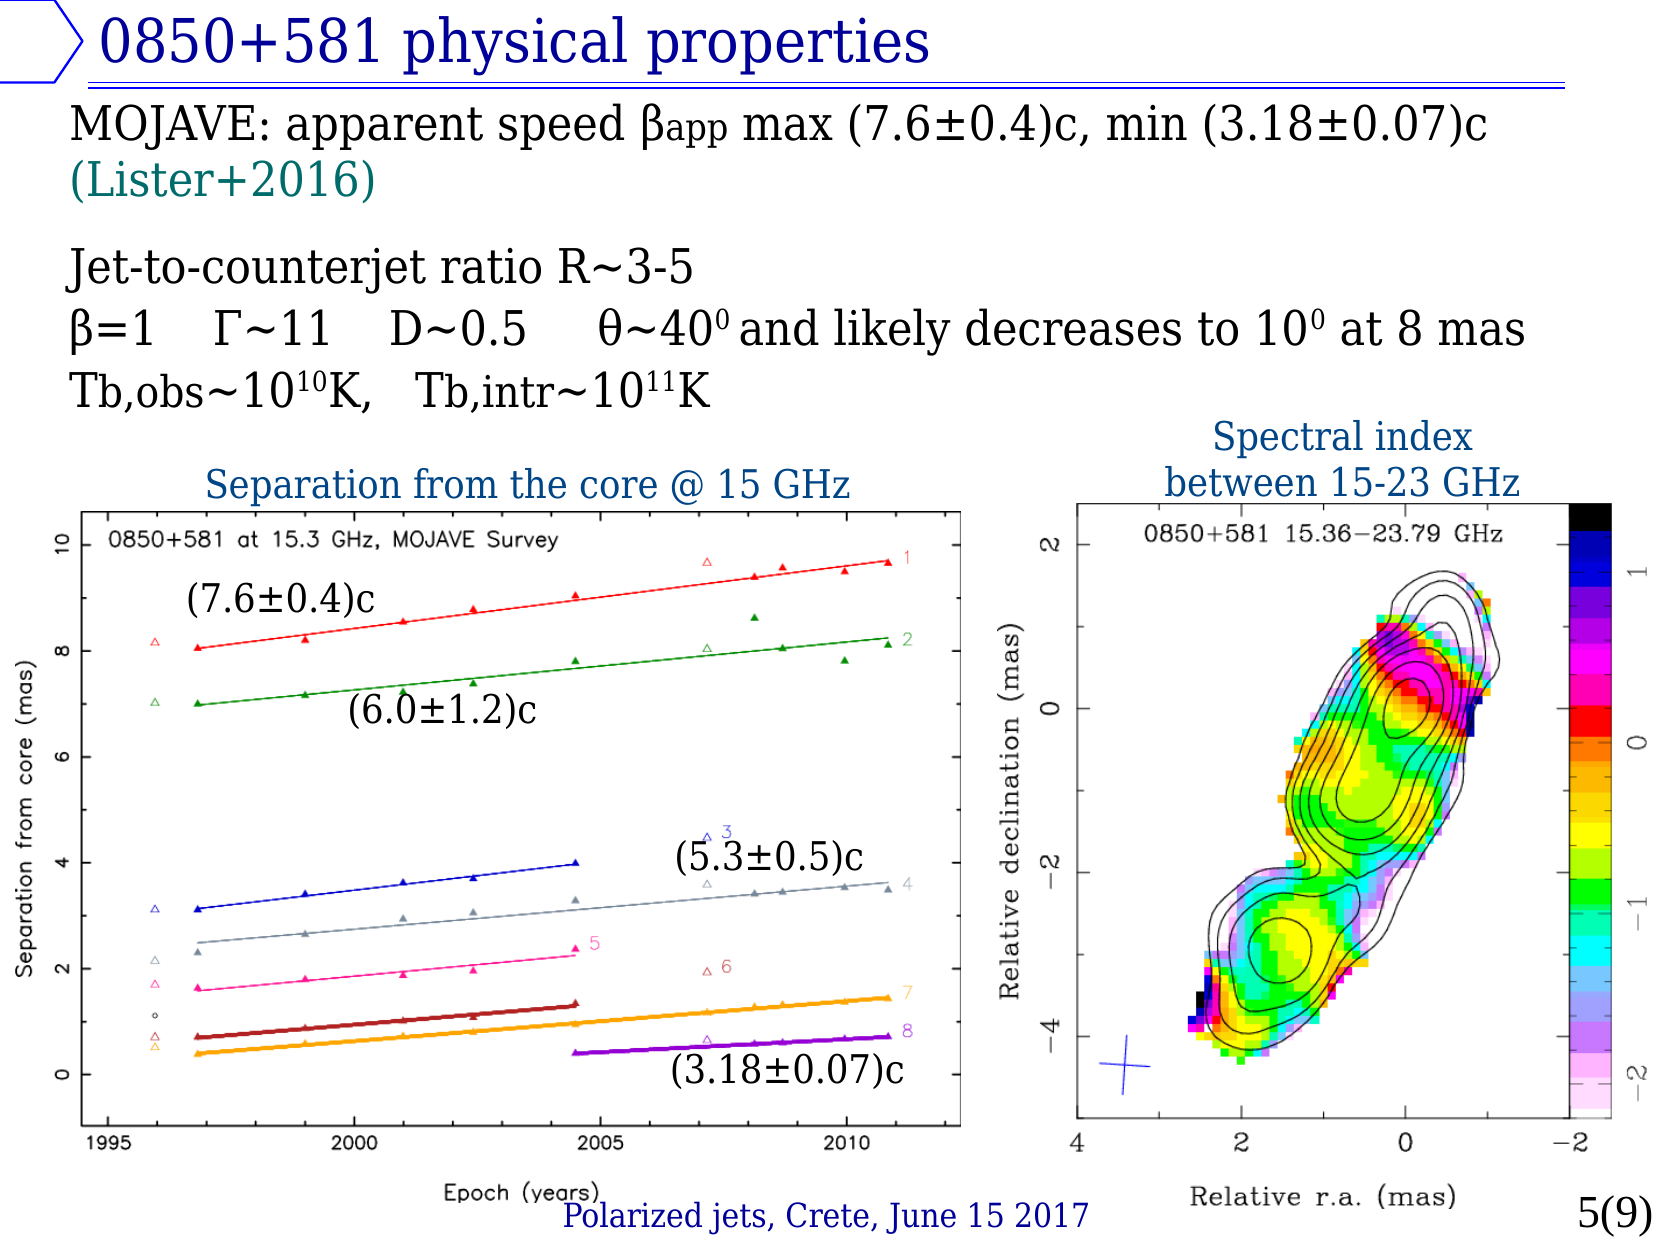

0850+581 physical properties
MOJAVE: apparent speed βapp max (7.6±0.4)c, min (3.18±0.07)c (Lister+2016)
Jet-to-counterjet ratio R~3-5
β=1 Γ~11 D~0.5 θ~400 and likely decreases to 100 at 8 mas
Tb,obs~1010K, Tb,intr~1011K
Spectral index between 15-23 GHz
Separation from the core @ 15 GHz
(7.6±0.4)c
(6.0±1.2)c
(5.3±0.5)c
(3.18±0.07)c
# 5(9)
Polarized jets, Crete, June 15 2017